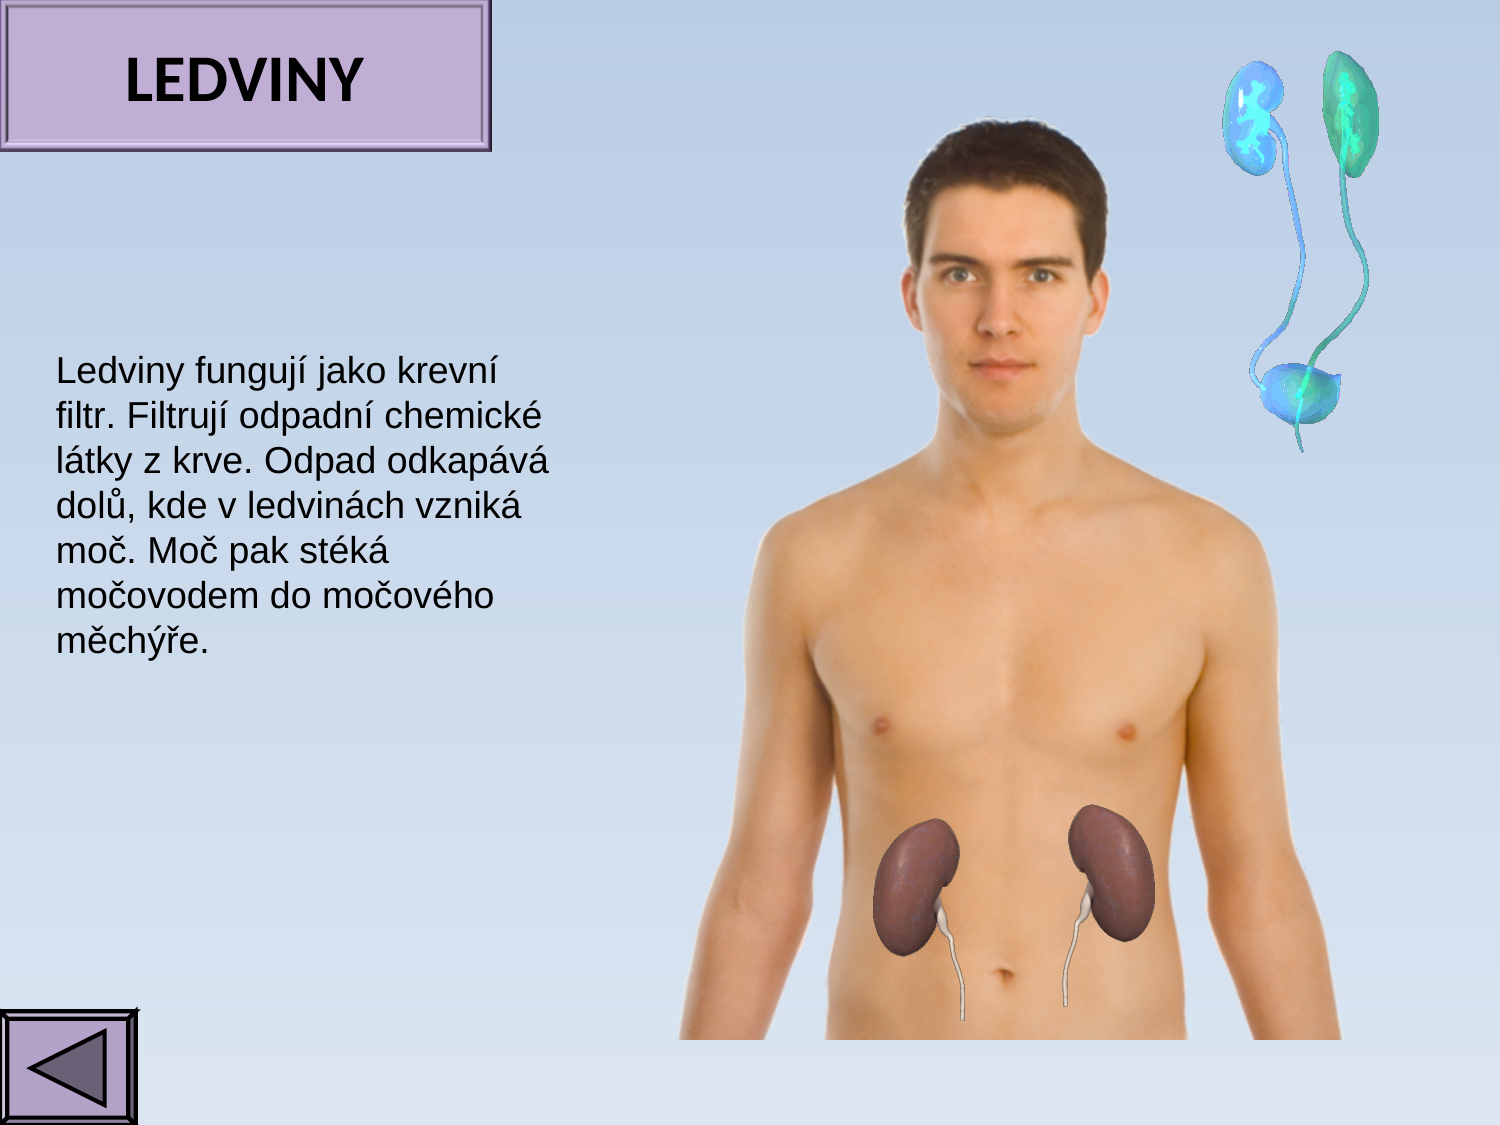

LEDVINY
Ledviny fungují jako krevní filtr. Filtrují odpadní chemické látky z krve. Odpad odkapává dolů, kde v ledvinách vzniká moč. Moč pak stéká močovodem do močového měchýře.